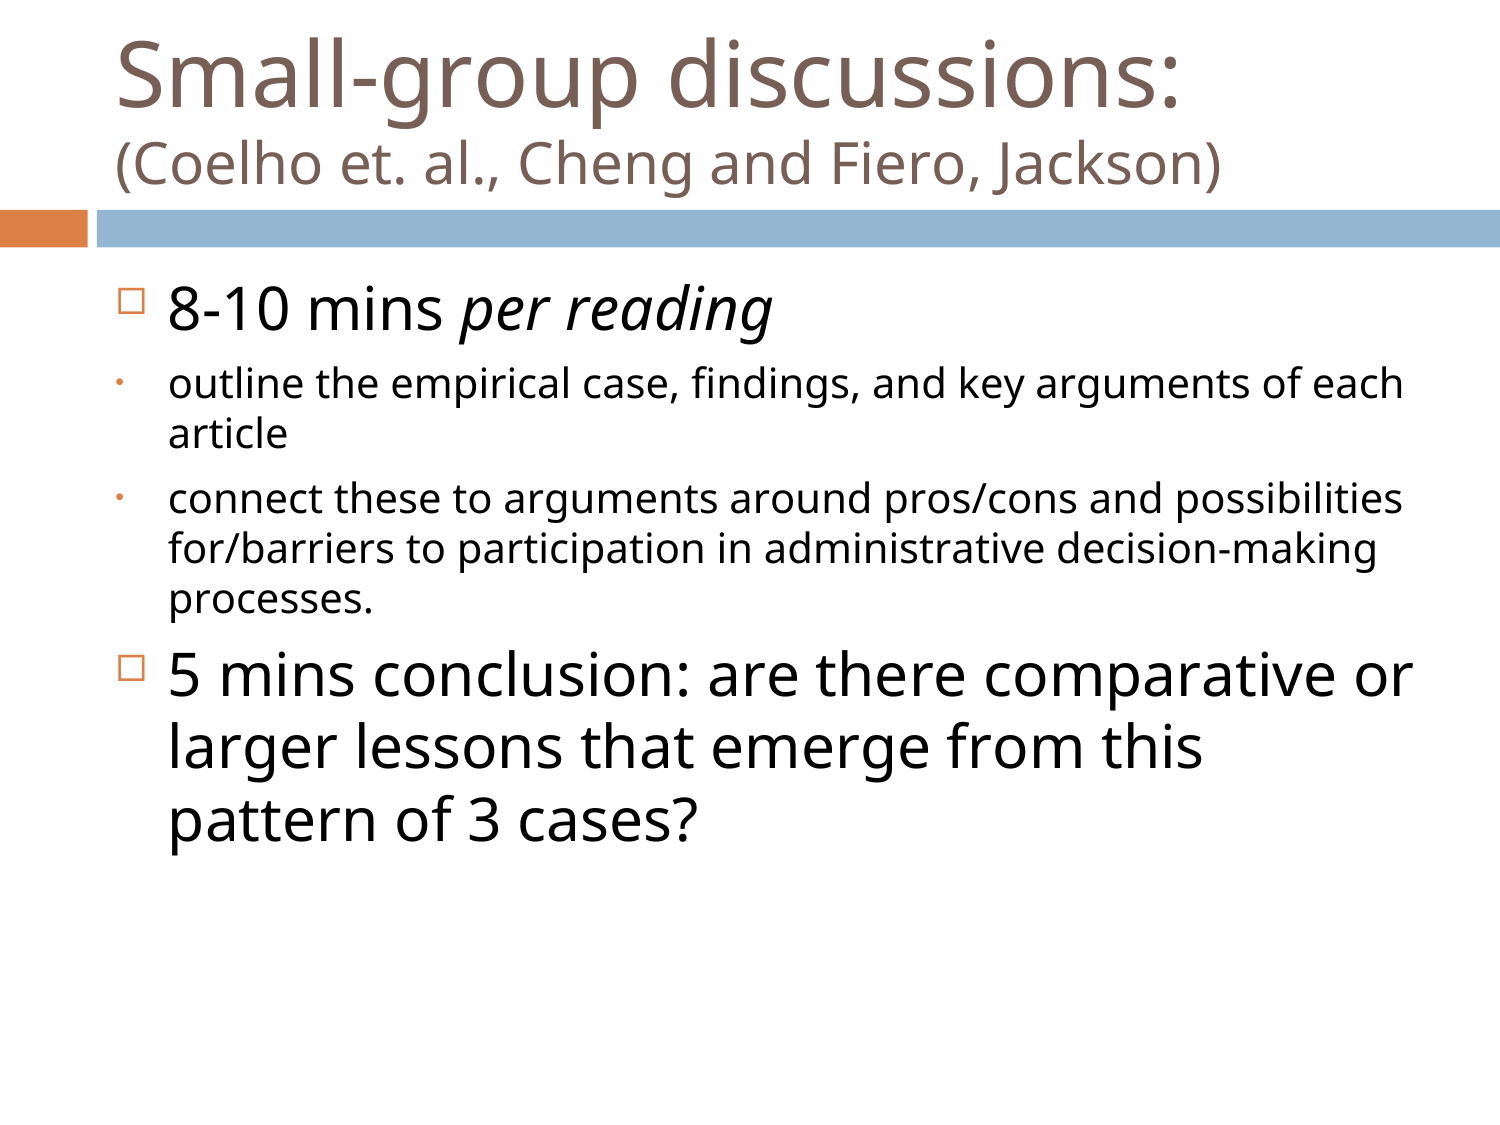

# Small-group discussions: (Coelho et. al., Cheng and Fiero, Jackson)
8-10 mins per reading
outline the empirical case, findings, and key arguments of each article
connect these to arguments around pros/cons and possibilities for/barriers to participation in administrative decision-making processes.
5 mins conclusion: are there comparative or larger lessons that emerge from this pattern of 3 cases?